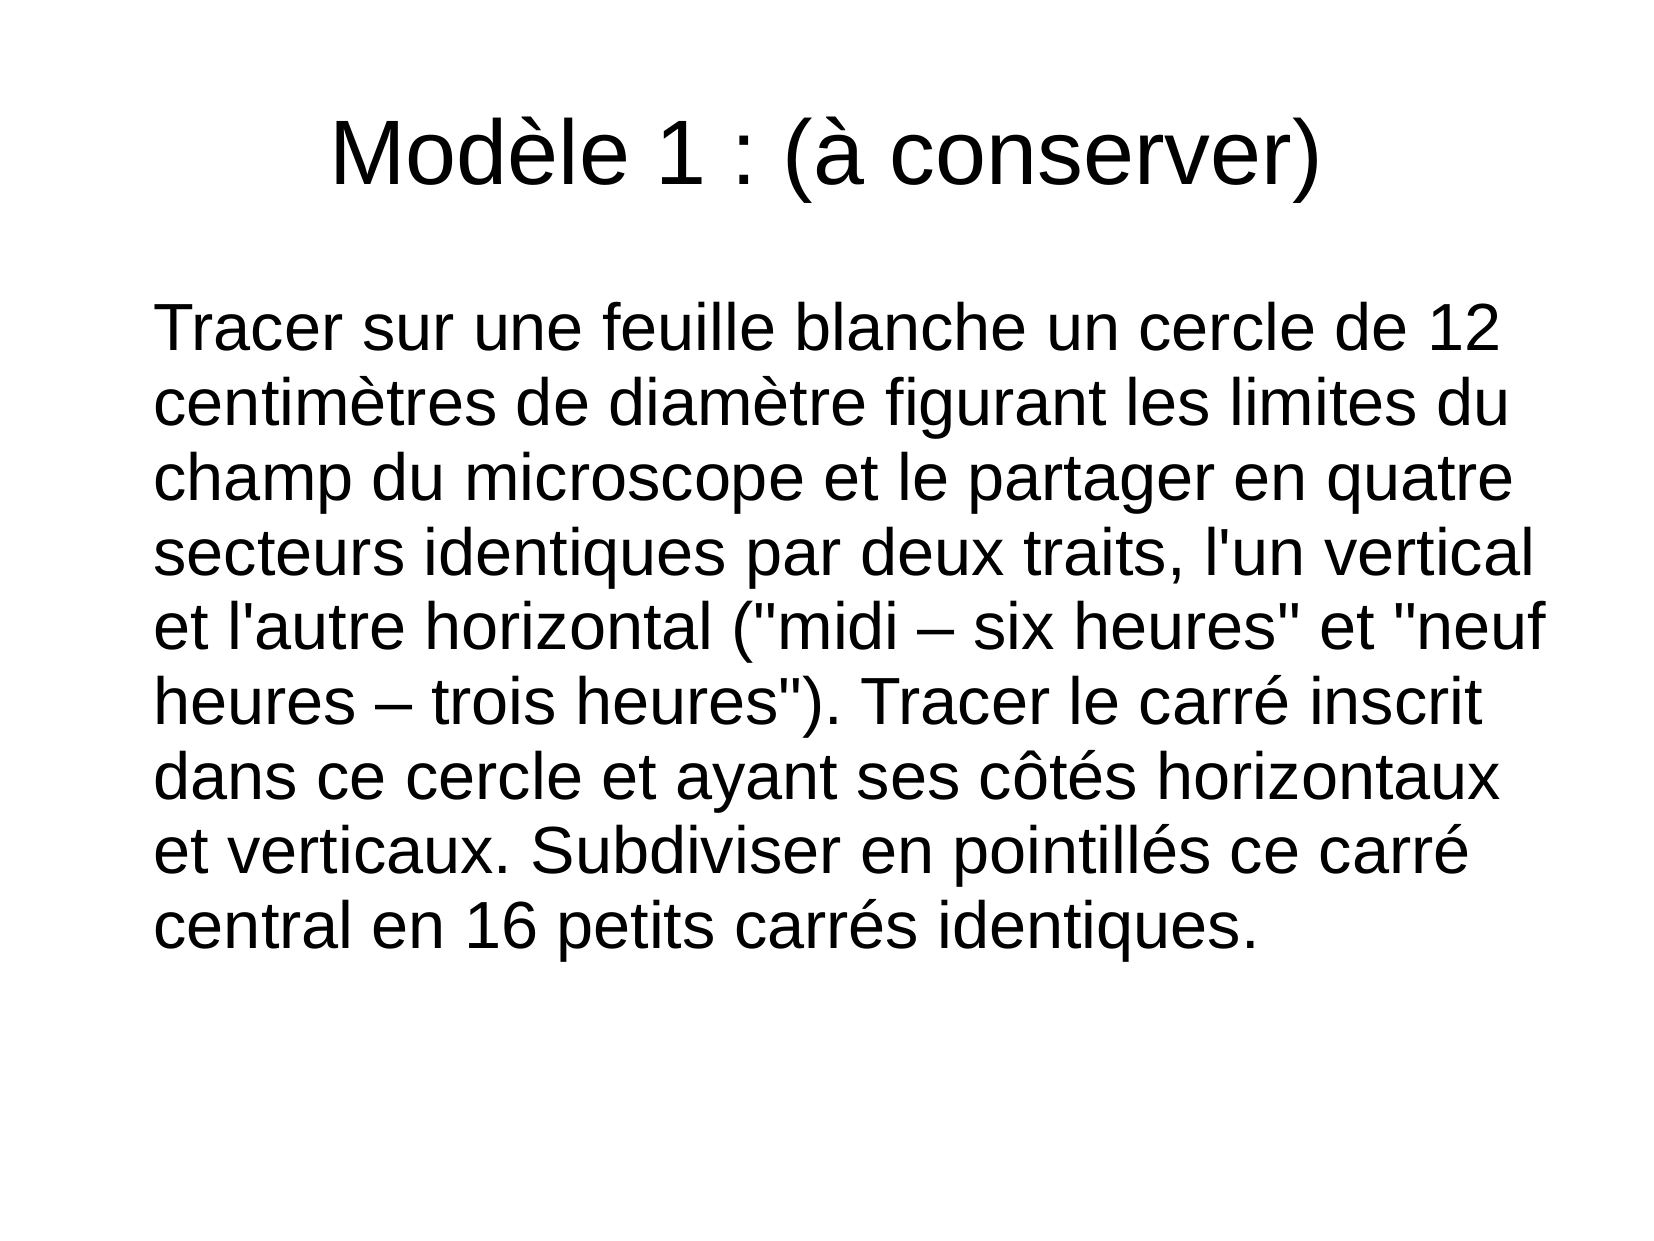

# Modèle 1 : (à conserver)
Tracer sur une feuille blanche un cercle de 12 centimètres de diamètre figurant les limites du champ du microscope et le partager en quatre secteurs identiques par deux traits, l'un vertical et l'autre horizontal ("midi – six heures" et "neuf heures – trois heures"). Tracer le carré inscrit dans ce cercle et ayant ses côtés horizontaux et verticaux. Subdiviser en pointillés ce carré central en 16 petits carrés identiques.